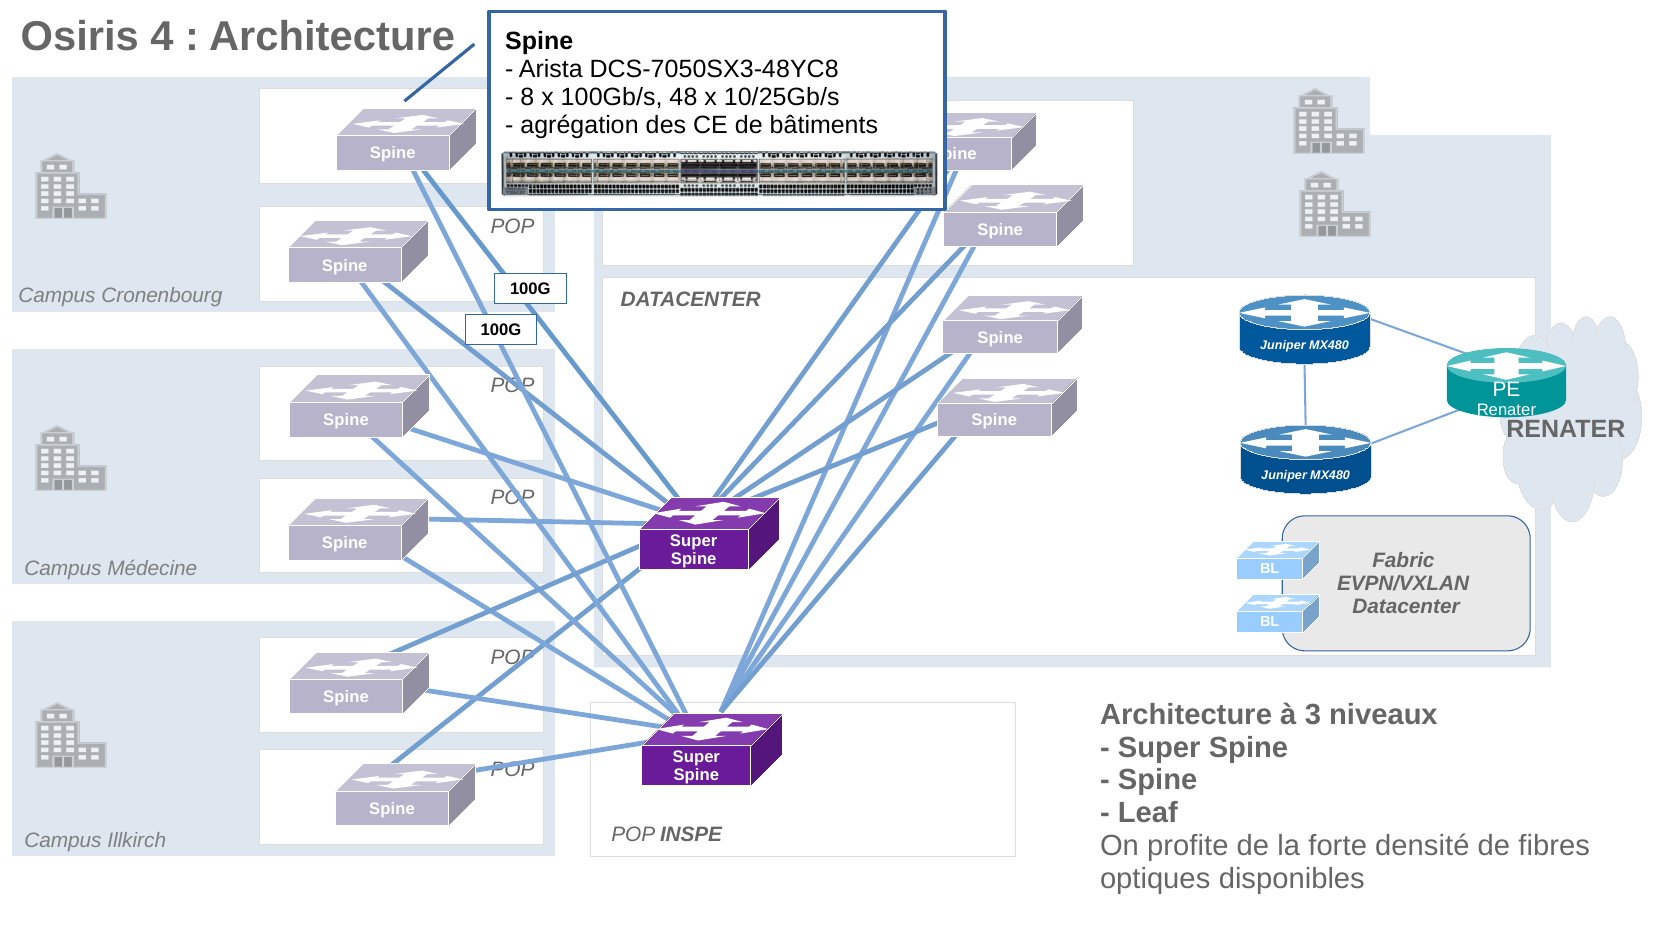

Osiris 4 : Architecture
Spine
- Arista DCS-7050SX3-48YC8
- 8 x 100Gb/s, 48 x 10/25Gb/s
- agrégation des CE de bâtiments
Spine
100G
100G
Campus Centre
POP
POP
Spine
Spine
Spine
Spine
Spine
Spine
Spine
Spine
Spine
POP
Campus Cronenbourg
DATACENTER
Juniper MX480
RENATER
PE
Renater
POP
Juniper MX480
POP
Super Spine
Fabric
EVPN/VXLAN
Datacenter
BL
BL
Campus Médecine
POP
Architecture à 3 niveaux
- Super Spine
- Spine
- Leaf
On profite de la forte densité de fibres
optiques disponibles
Super Spine
POP
POP INSPE
Campus Illkirch